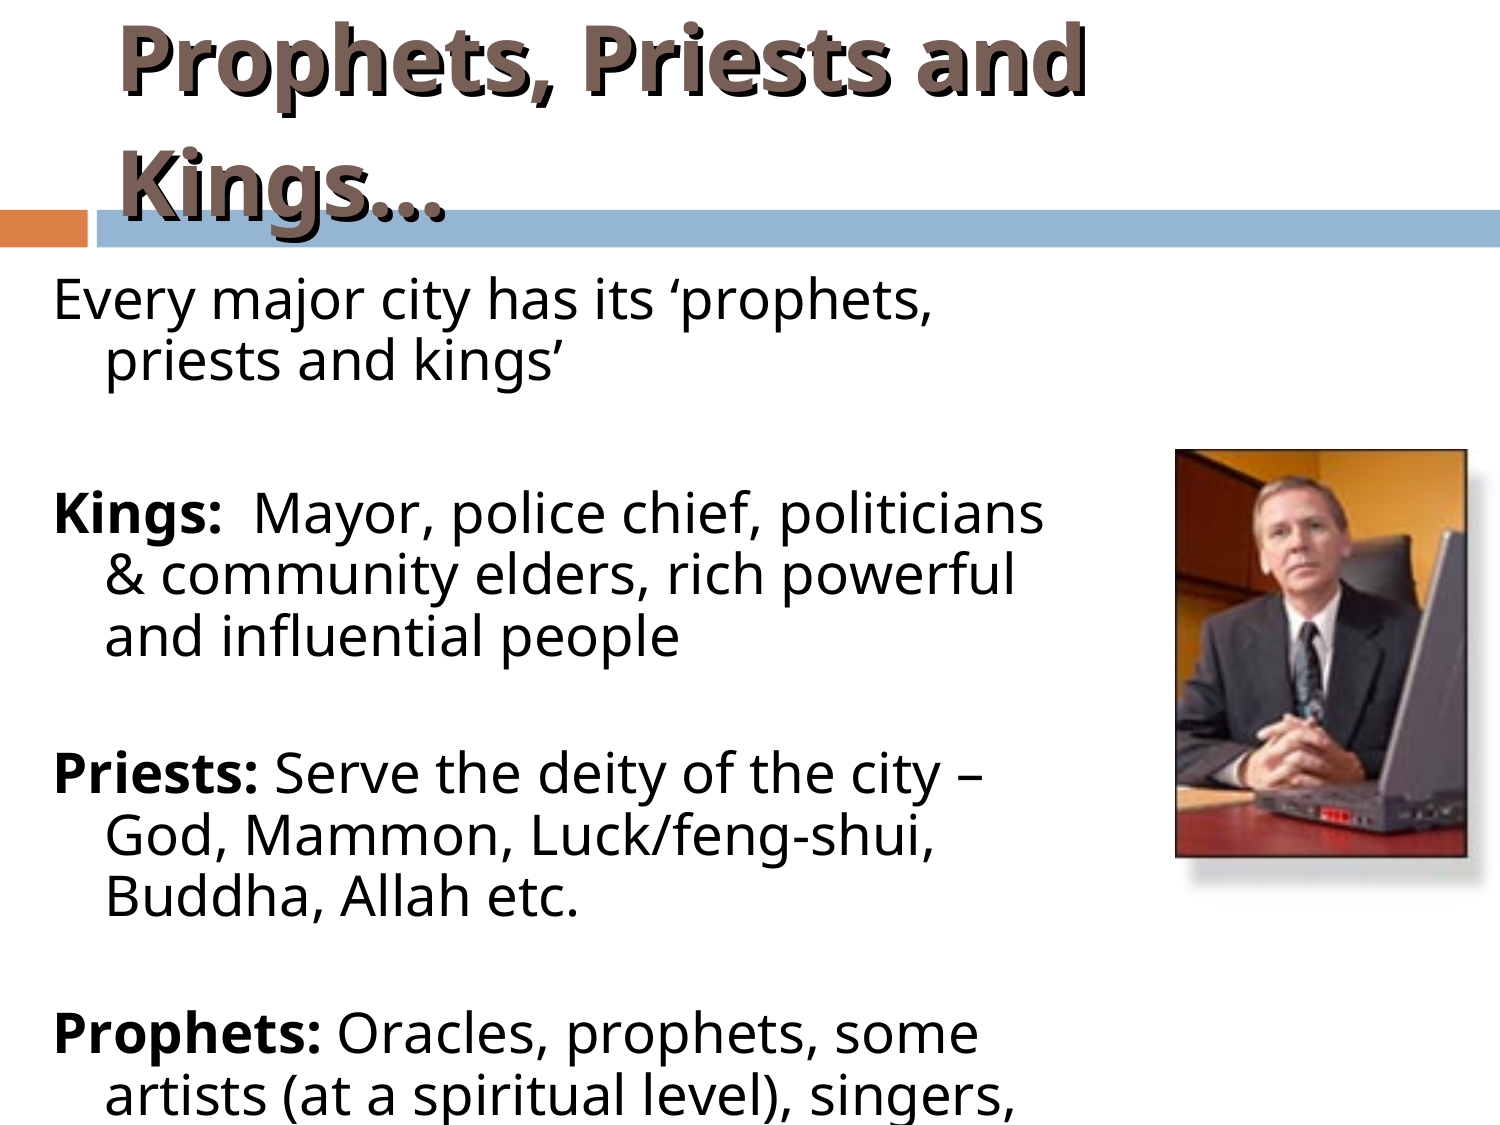

# Prophets, Priests and Kings…
Every major city has its ‘prophets, priests and kings’
Kings: Mayor, police chief, politicians & community elders, rich powerful and influential people
Priests: Serve the deity of the city – God, Mammon, Luck/feng-shui, Buddha, Allah etc.
Prophets: Oracles, prophets, some artists (at a spiritual level), singers, communicators, story-tellers, movie makers